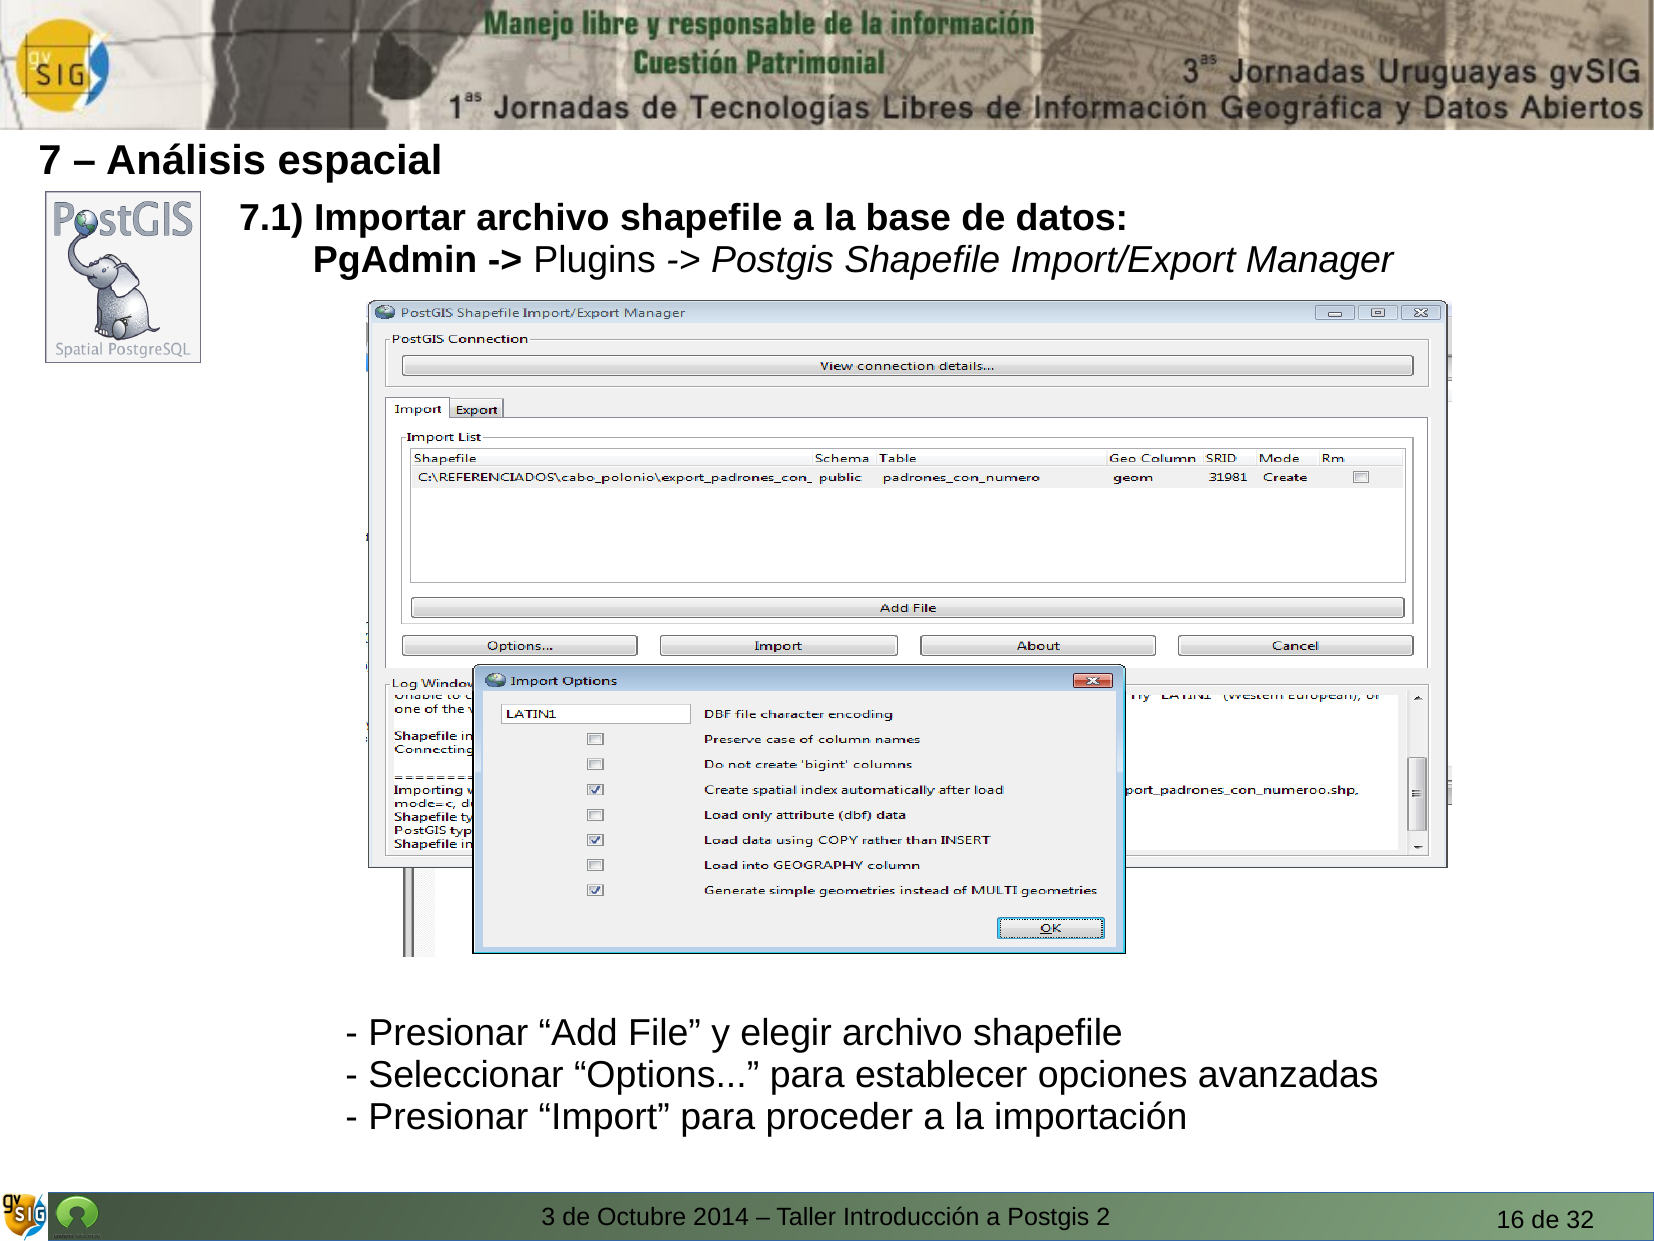

7 – Análisis espacial
7.1) Importar archivo shapefile a la base de datos:
	PgAdmin -> Plugins -> Postgis Shapefile Import/Export Manager
- Presionar “Add File” y elegir archivo shapefile
- Seleccionar “Options...” para establecer opciones avanzadas
- Presionar “Import” para proceder a la importación
3 de Octubre 2014 – Taller Introducción a Postgis 2
 de 32